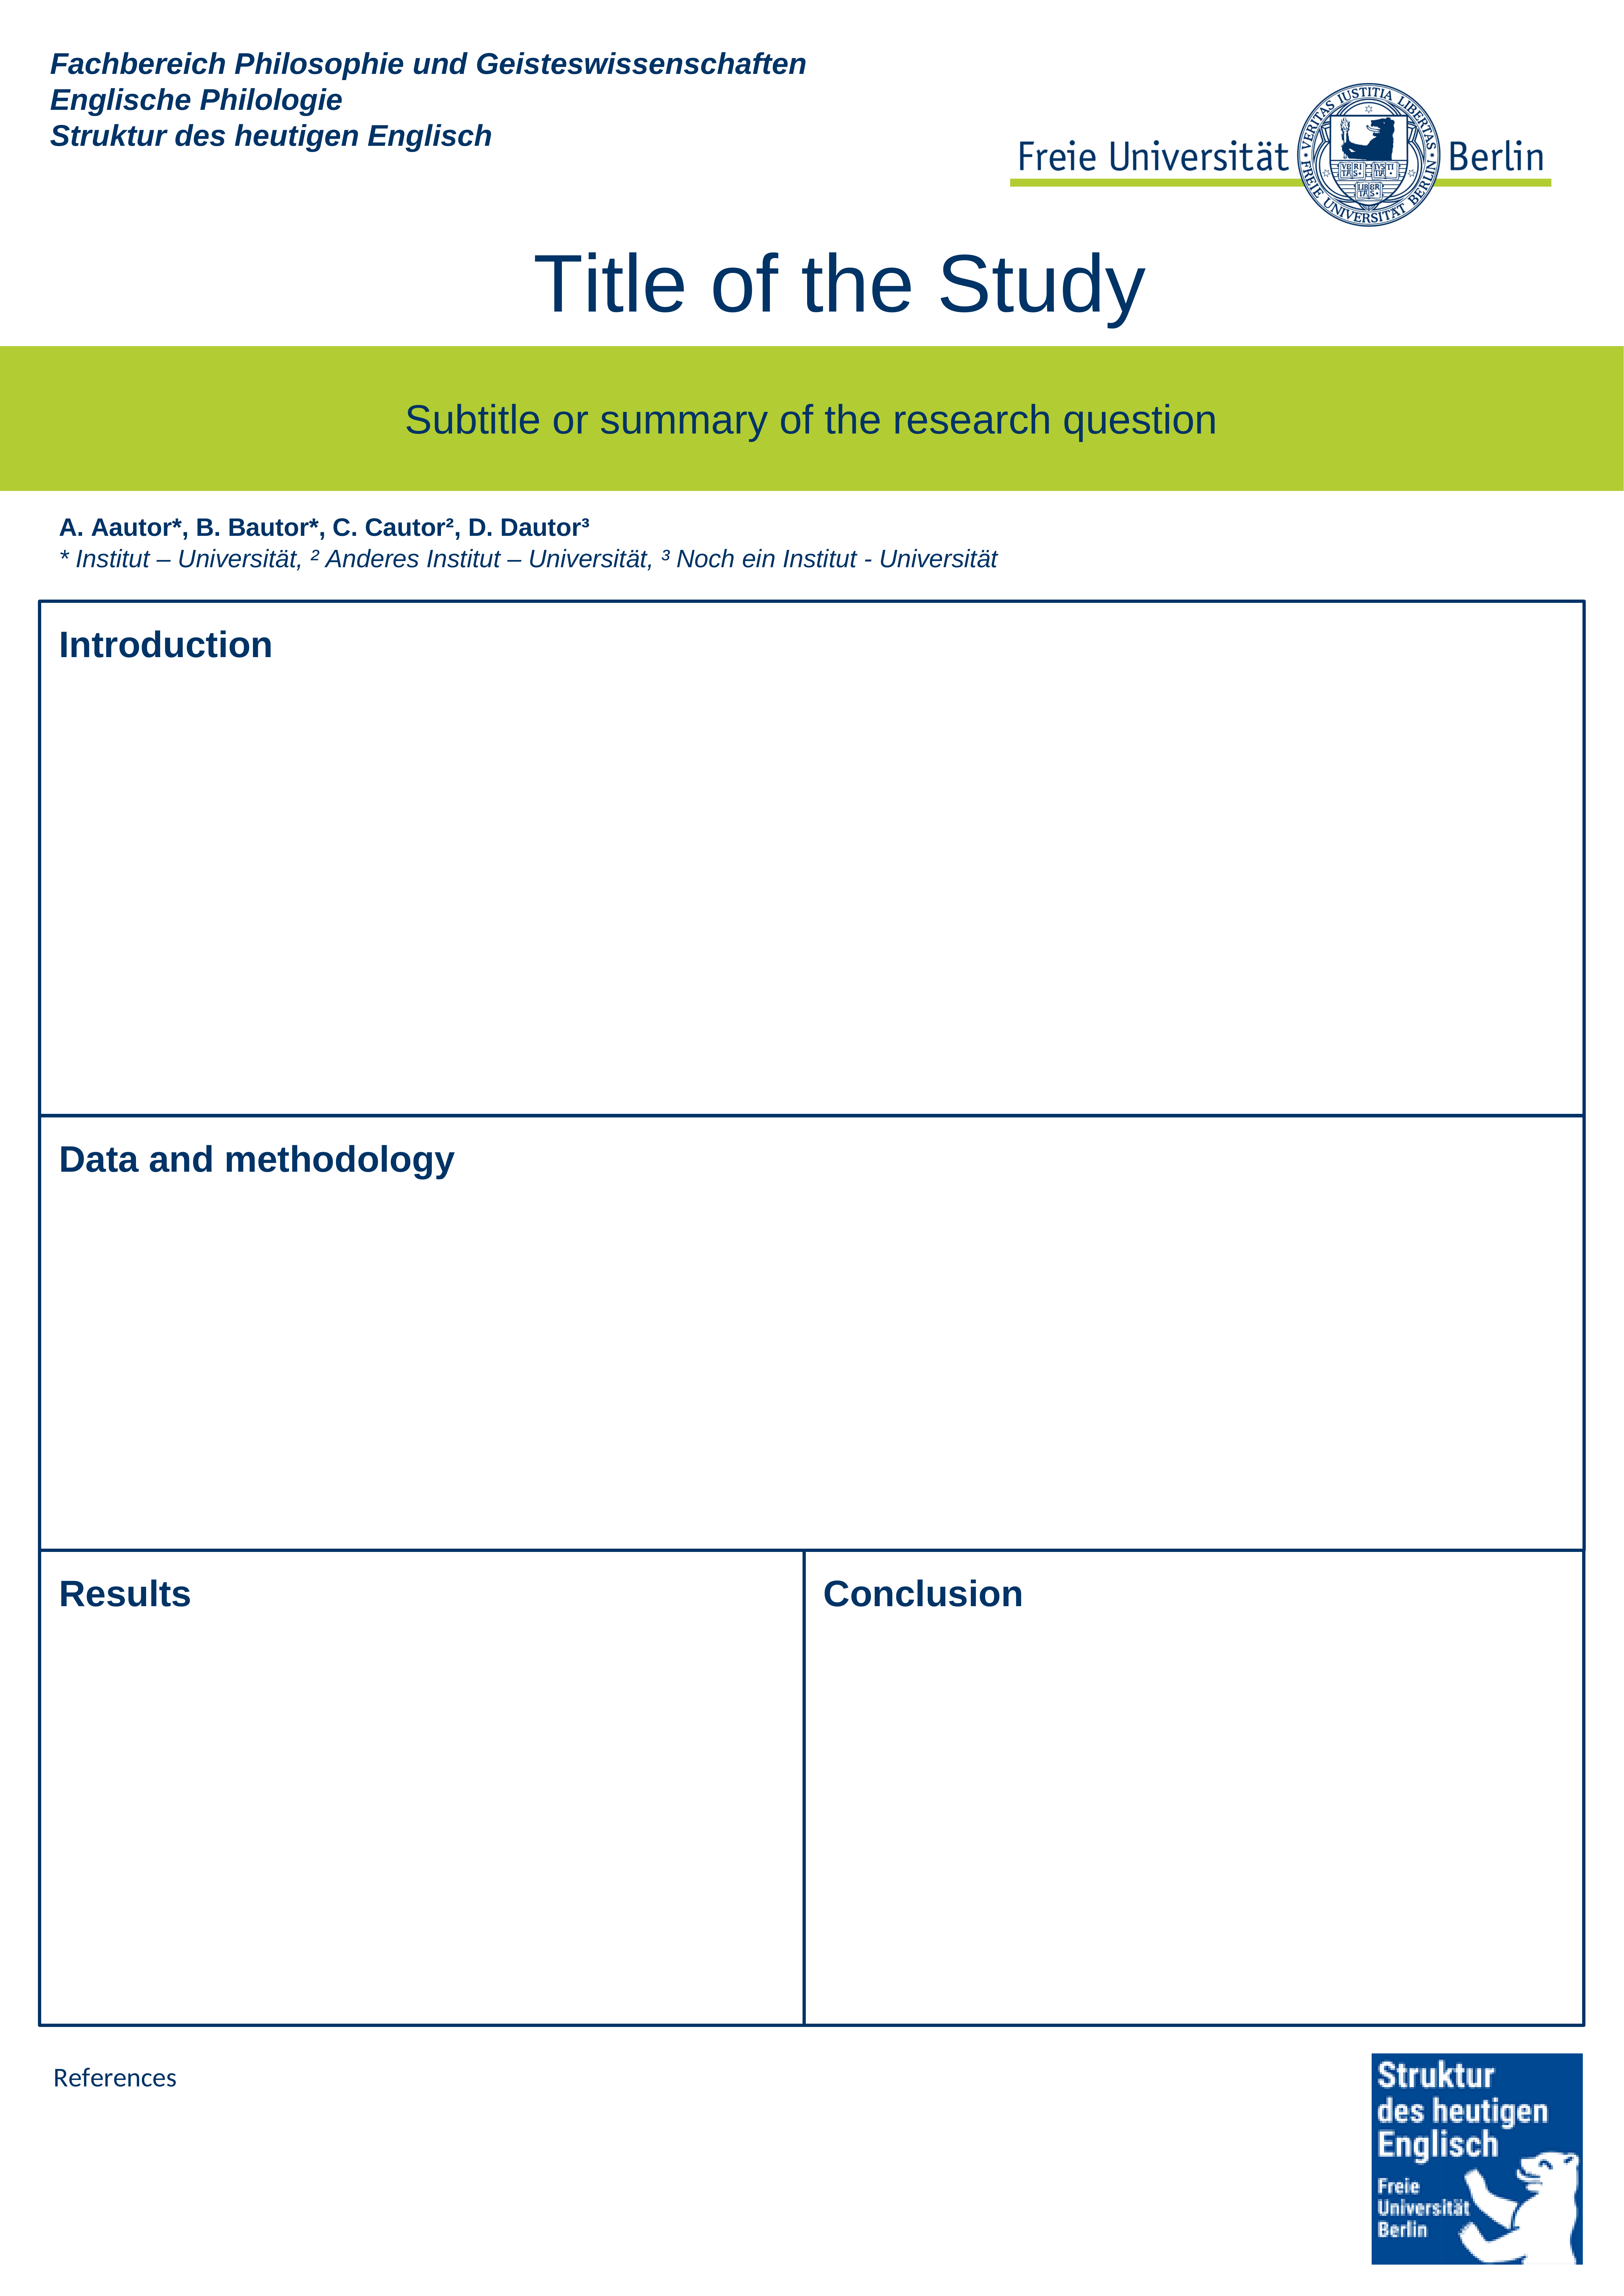

Fachbereich Philosophie und Geisteswissenschaften
Englische Philologie
Struktur des heutigen Englisch
Title of the Study
Subtitle or summary of the research question
A. Aautor*, B. Bautor*, C. Cautor², D. Dautor³
* Institut – Universität, ² Anderes Institut – Universität, ³ Noch ein Institut - Universität
Introduction
Data and methodology
Results
Conclusion
References